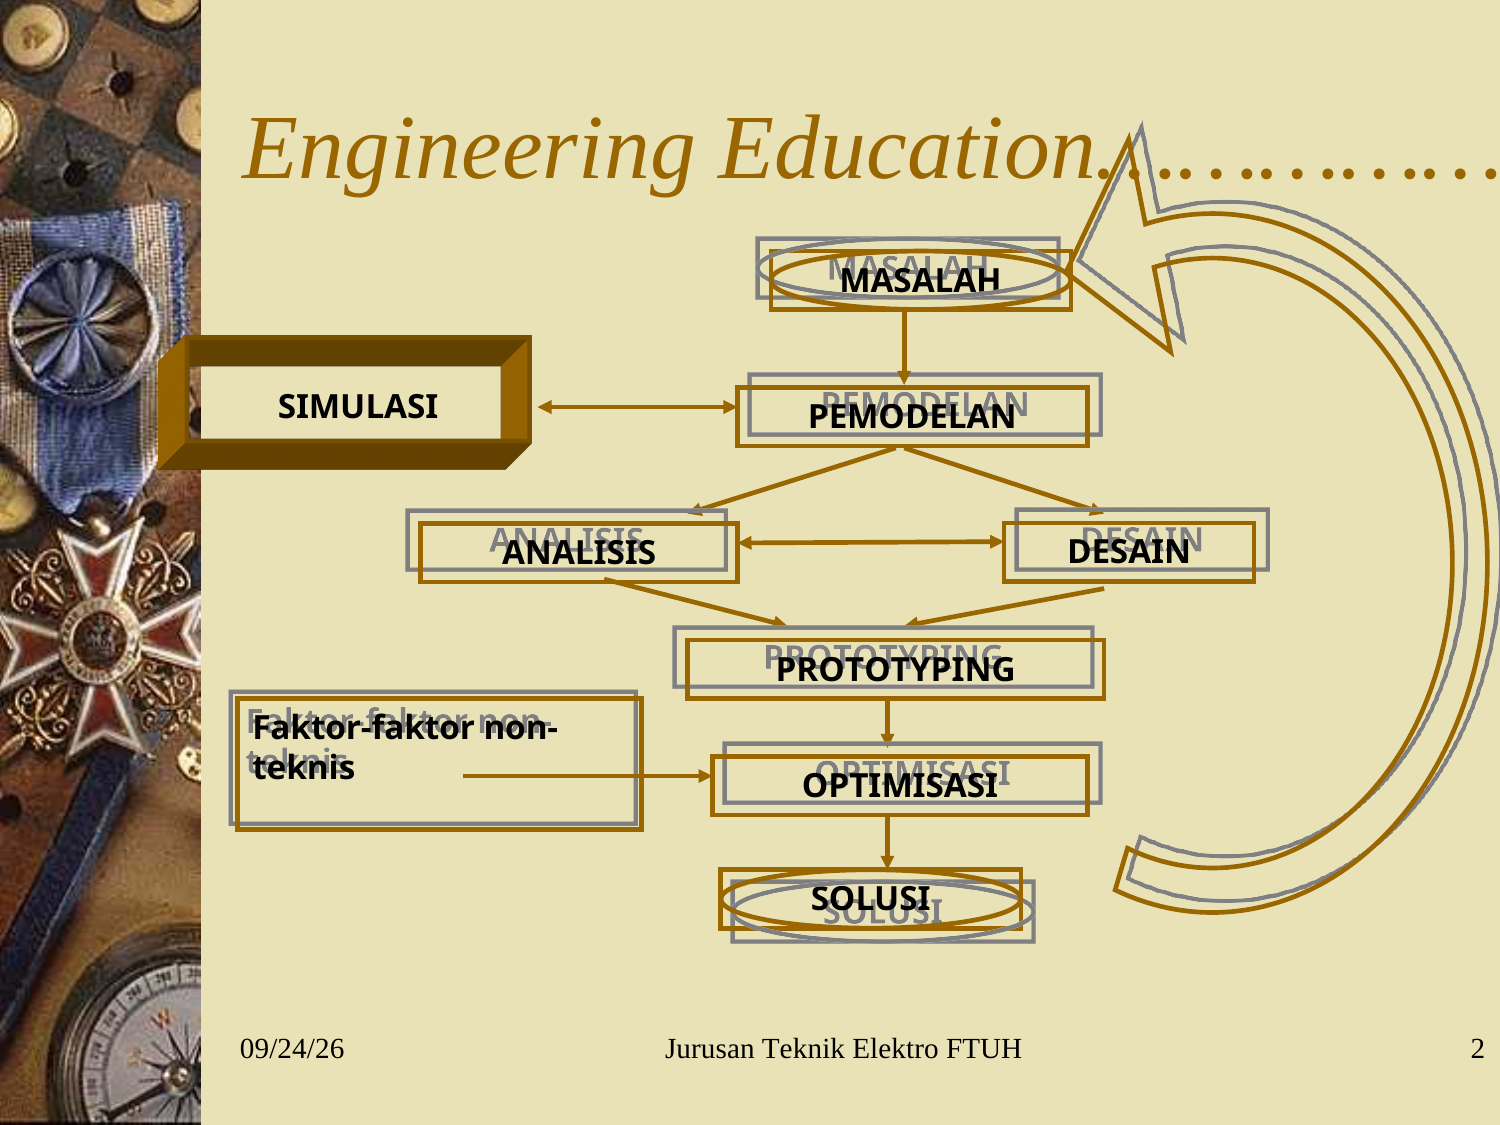

# Engineering Education…………….
MASALAH
SIMULASI
PEMODELAN
DESAIN
ANALISIS
PROTOTYPING
Faktor-faktor non-teknis
OPTIMISASI
SOLUSI
Jurusan Teknik Elektro FTUH
2